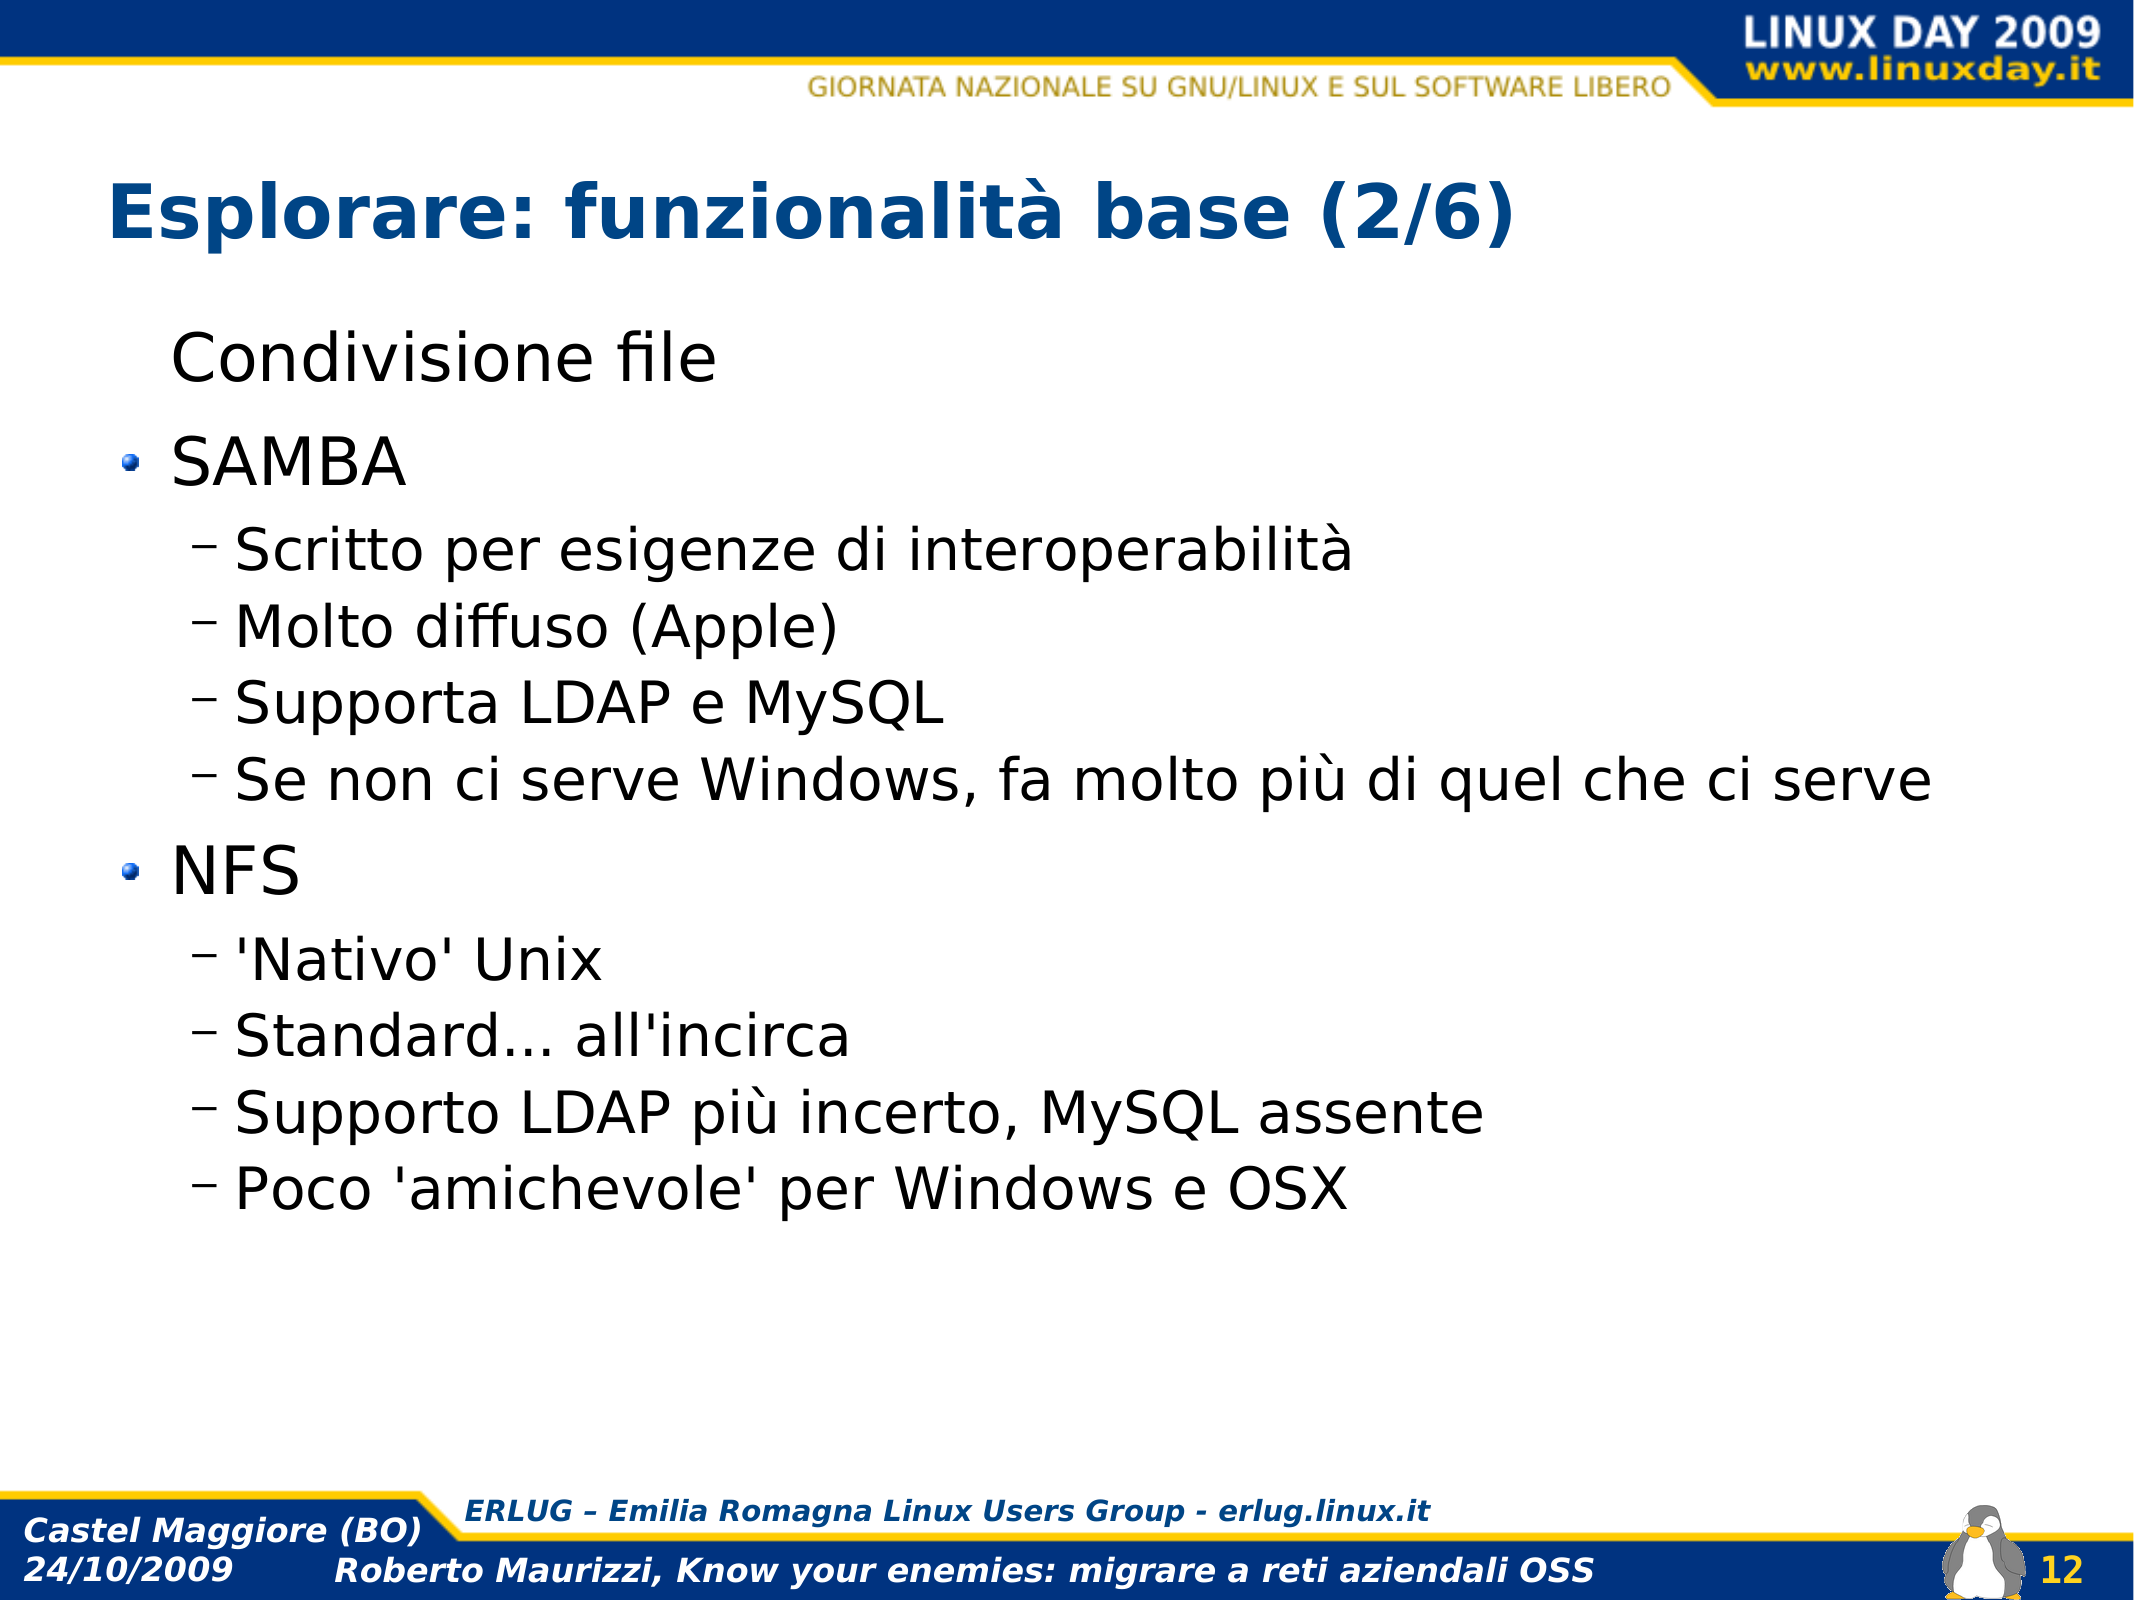

# Esplorare: funzionalità base (2/6)
Condivisione file
SAMBA
Scritto per esigenze di interoperabilità
Molto diffuso (Apple)
Supporta LDAP e MySQL
Se non ci serve Windows, fa molto più di quel che ci serve
NFS
'Nativo' Unix
Standard... all'incirca
Supporto LDAP più incerto, MySQL assente
Poco 'amichevole' per Windows e OSX